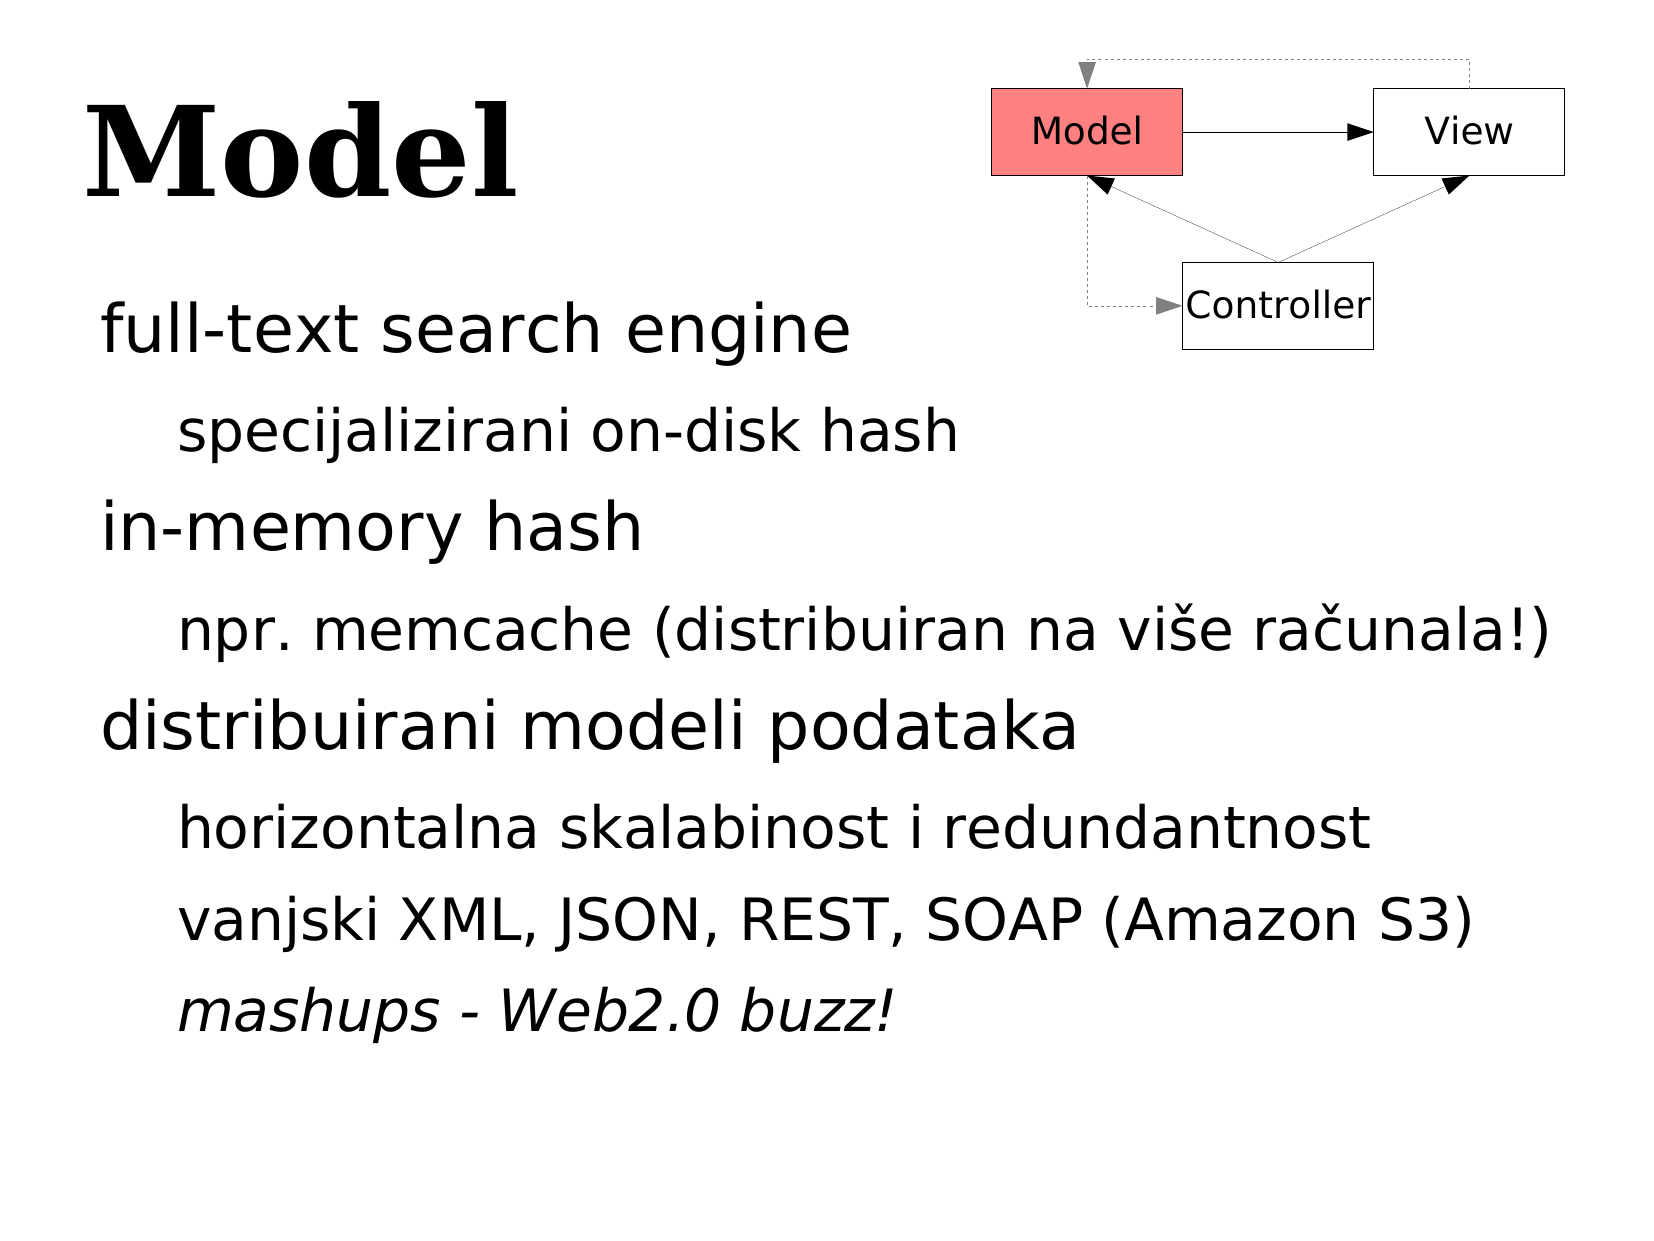

# Model
Model
View
Controller
full-text search engine
specijalizirani on-disk hash
in-memory hash
npr. memcache (distribuiran na više računala!)
distribuirani modeli podataka
horizontalna skalabinost i redundantnost
vanjski XML, JSON, REST, SOAP (Amazon S3)
mashups - Web2.0 buzz!